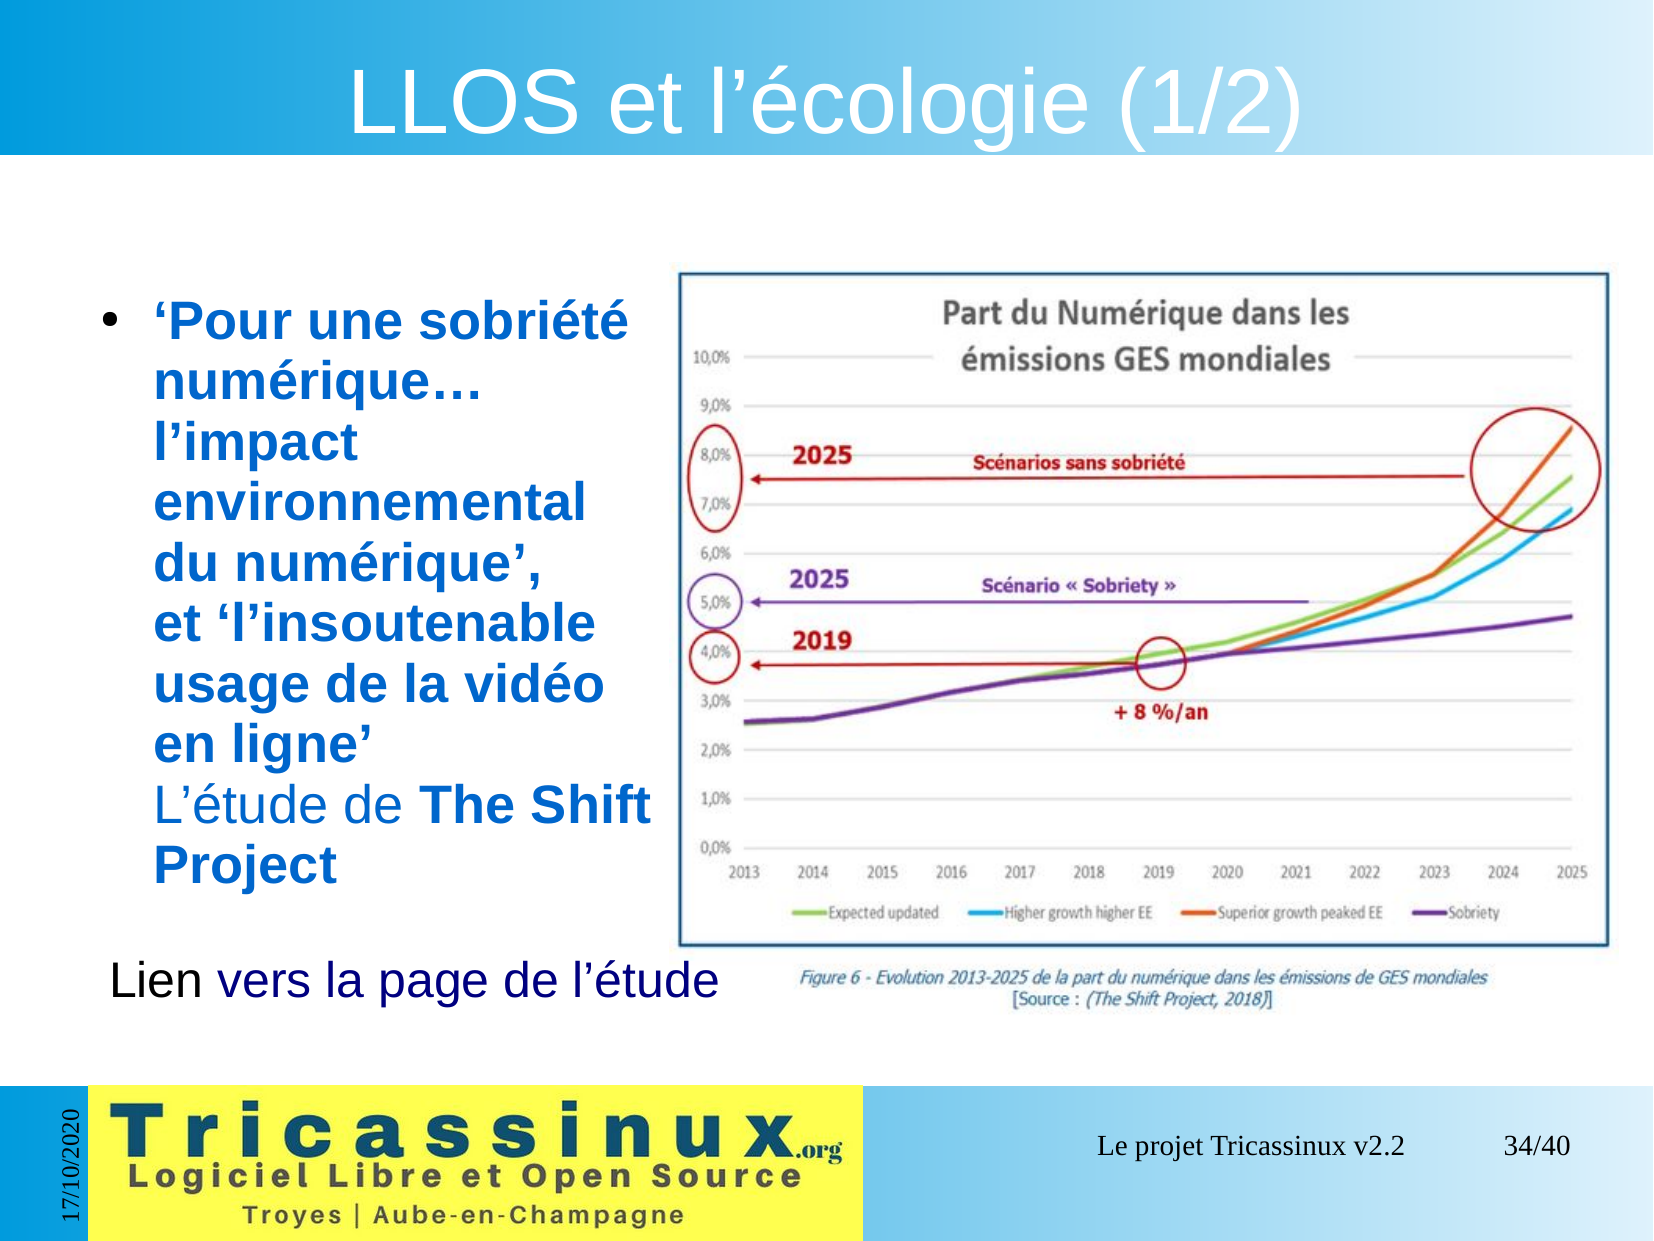

# LLOS et l’écologie (1/2)
‘Pour une sobriété numérique… l’impact environnemental du numérique’,
et ‘l’insoutenable usage de la vidéo en ligne’
L’étude de The Shift Project
Lien vers la page de l’étude
17/10/2020
34